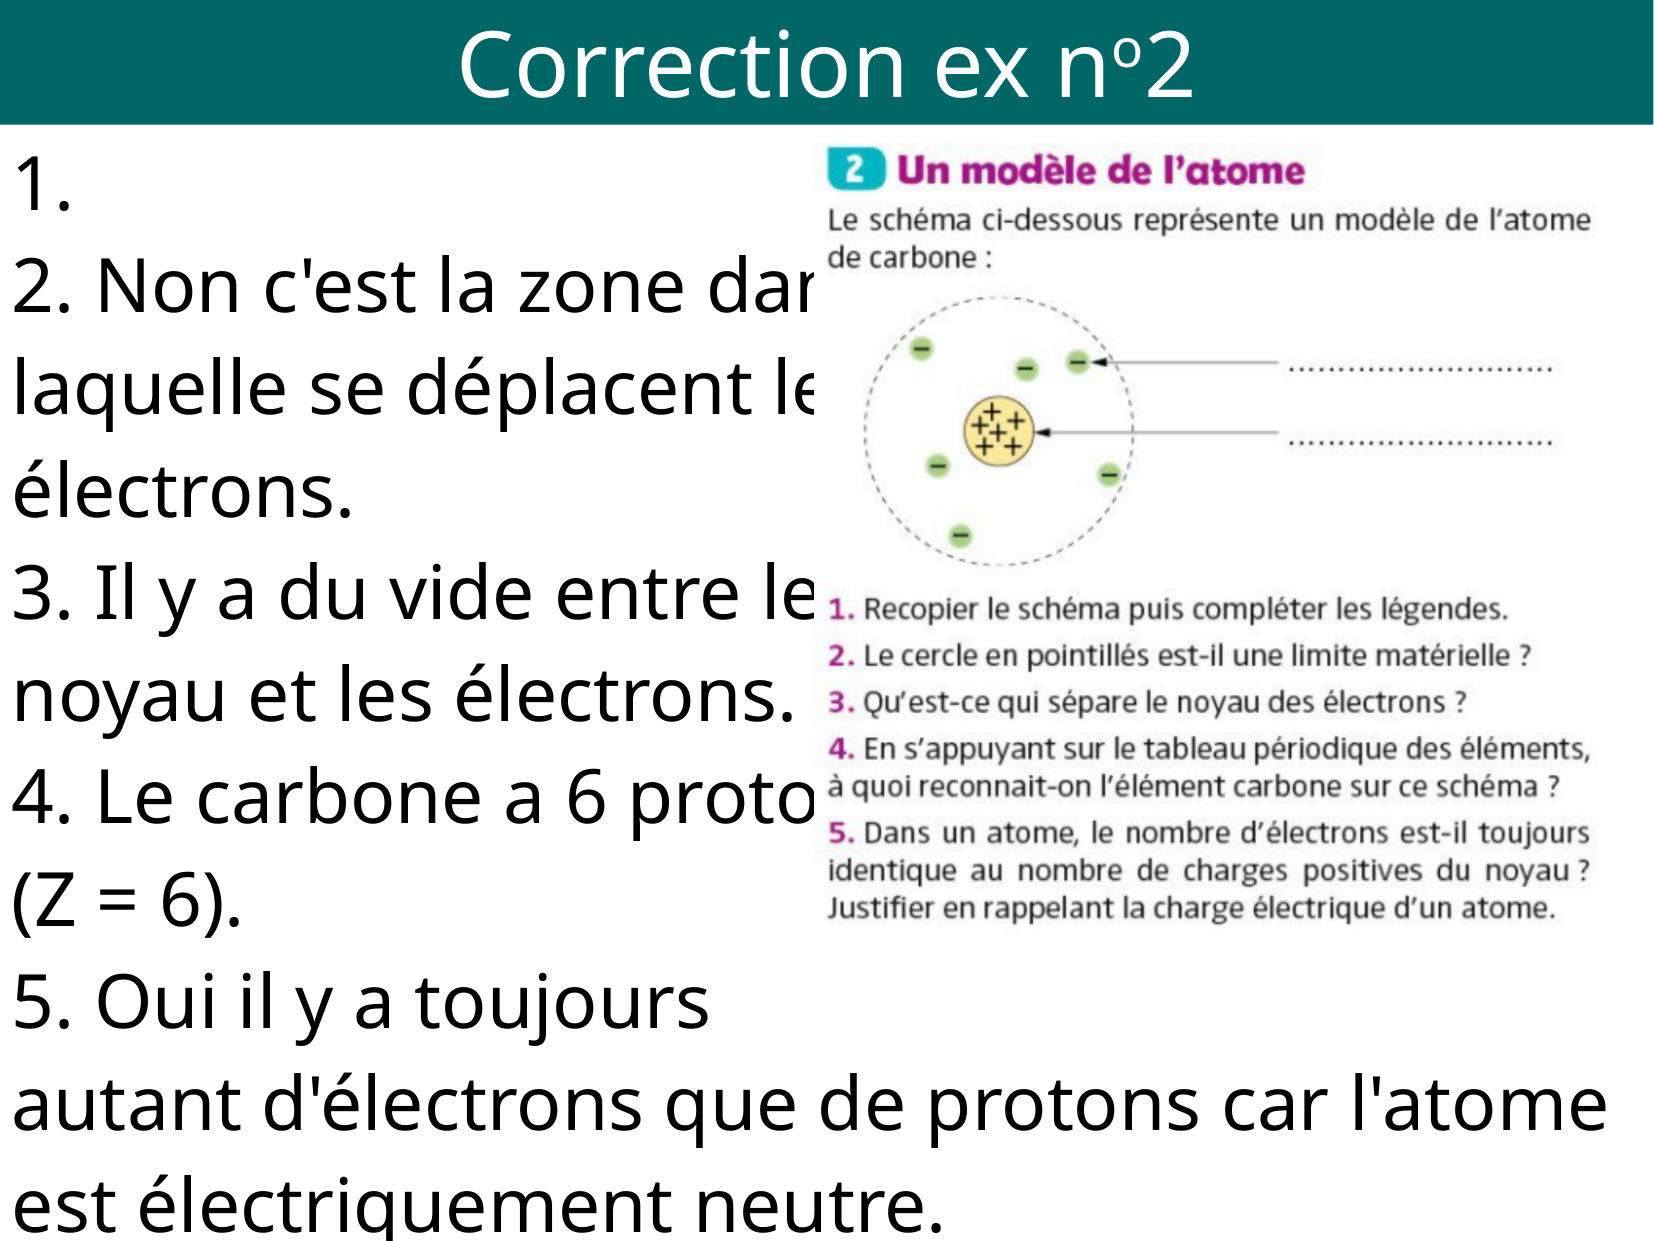

# Correction ex no2
1.
2. Non c'est la zone dans
laquelle se déplacent les
électrons.
3. Il y a du vide entre le
noyau et les électrons.
4. Le carbone a 6 protons
(Z = 6).
5. Oui il y a toujours
autant d'électrons que de protons car l'atome est électriquement neutre.